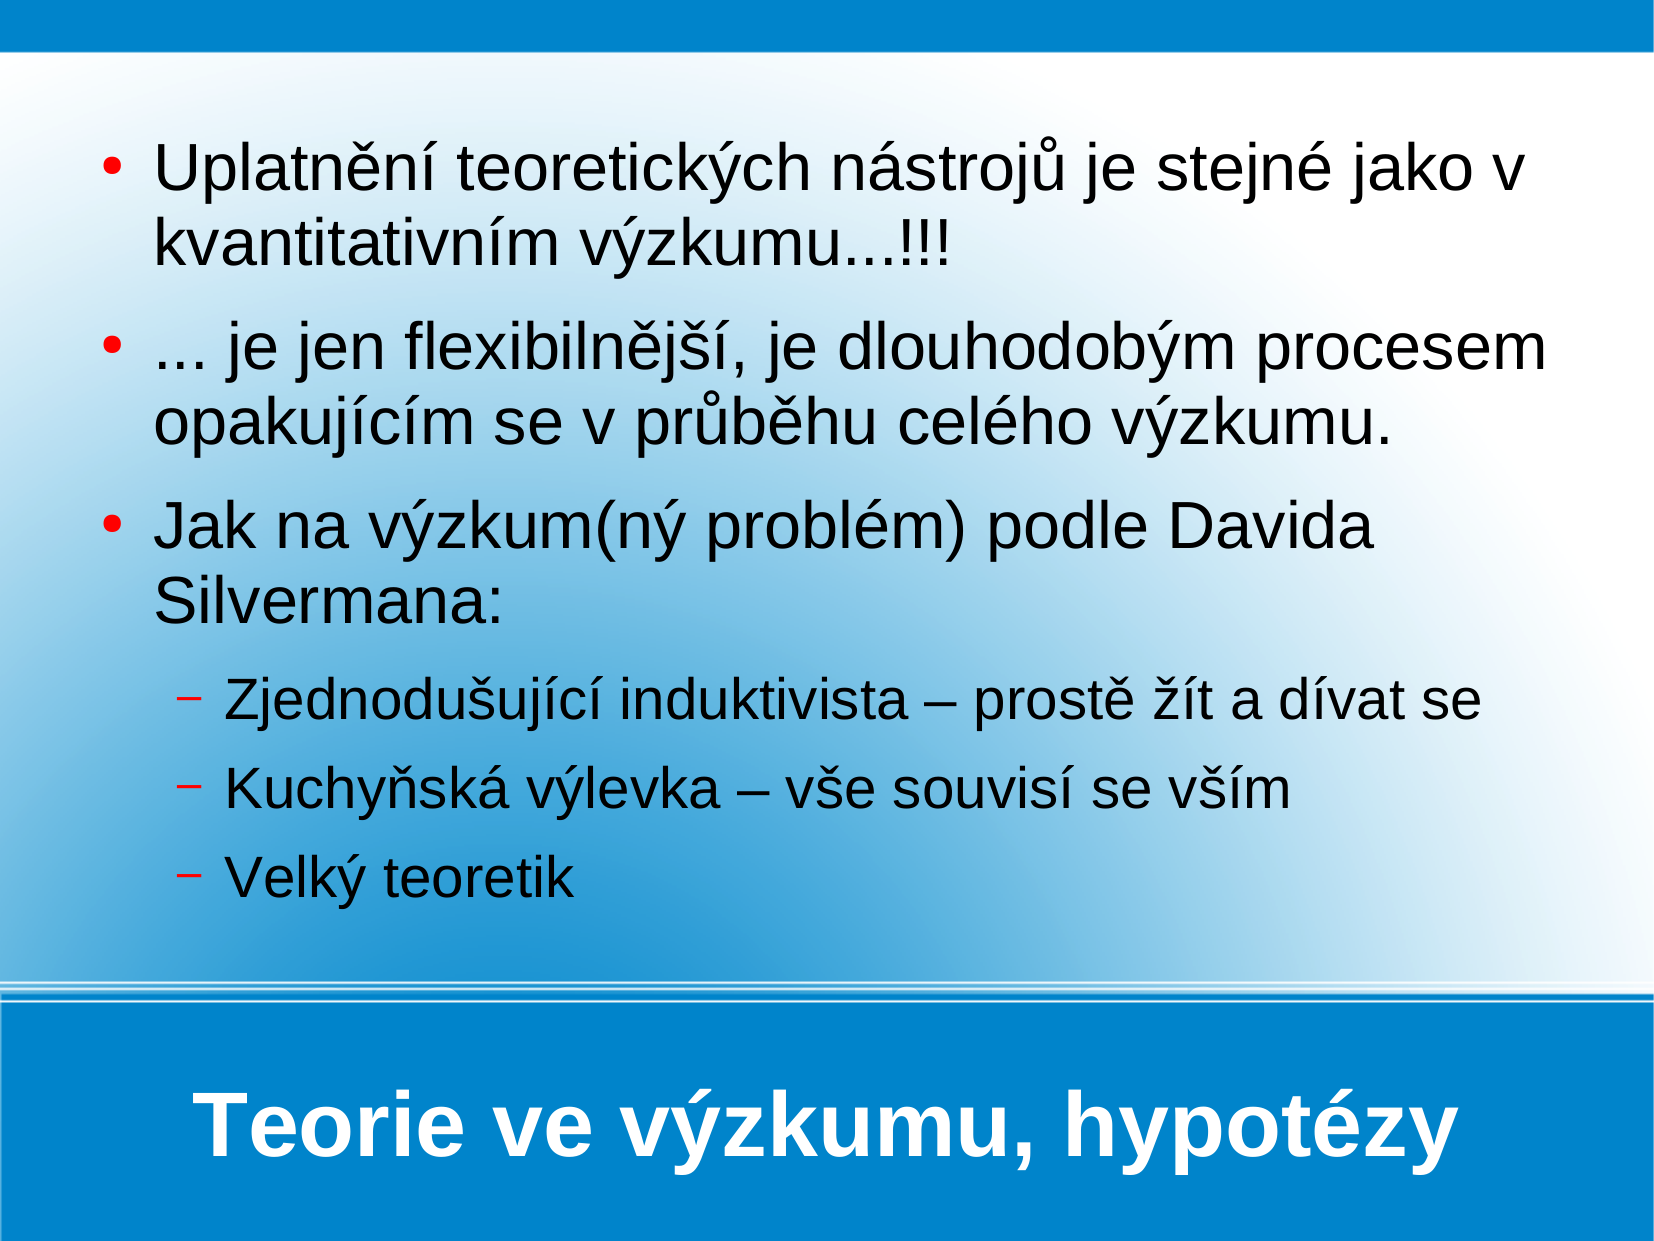

Uplatnění teoretických nástrojů je stejné jako v kvantitativním výzkumu...!!!
... je jen flexibilnější, je dlouhodobým procesem opakujícím se v průběhu celého výzkumu.
Jak na výzkum(ný problém) podle Davida Silvermana:
Zjednodušující induktivista – prostě žít a dívat se
Kuchyňská výlevka – vše souvisí se vším
Velký teoretik
# Teorie ve výzkumu, hypotézy